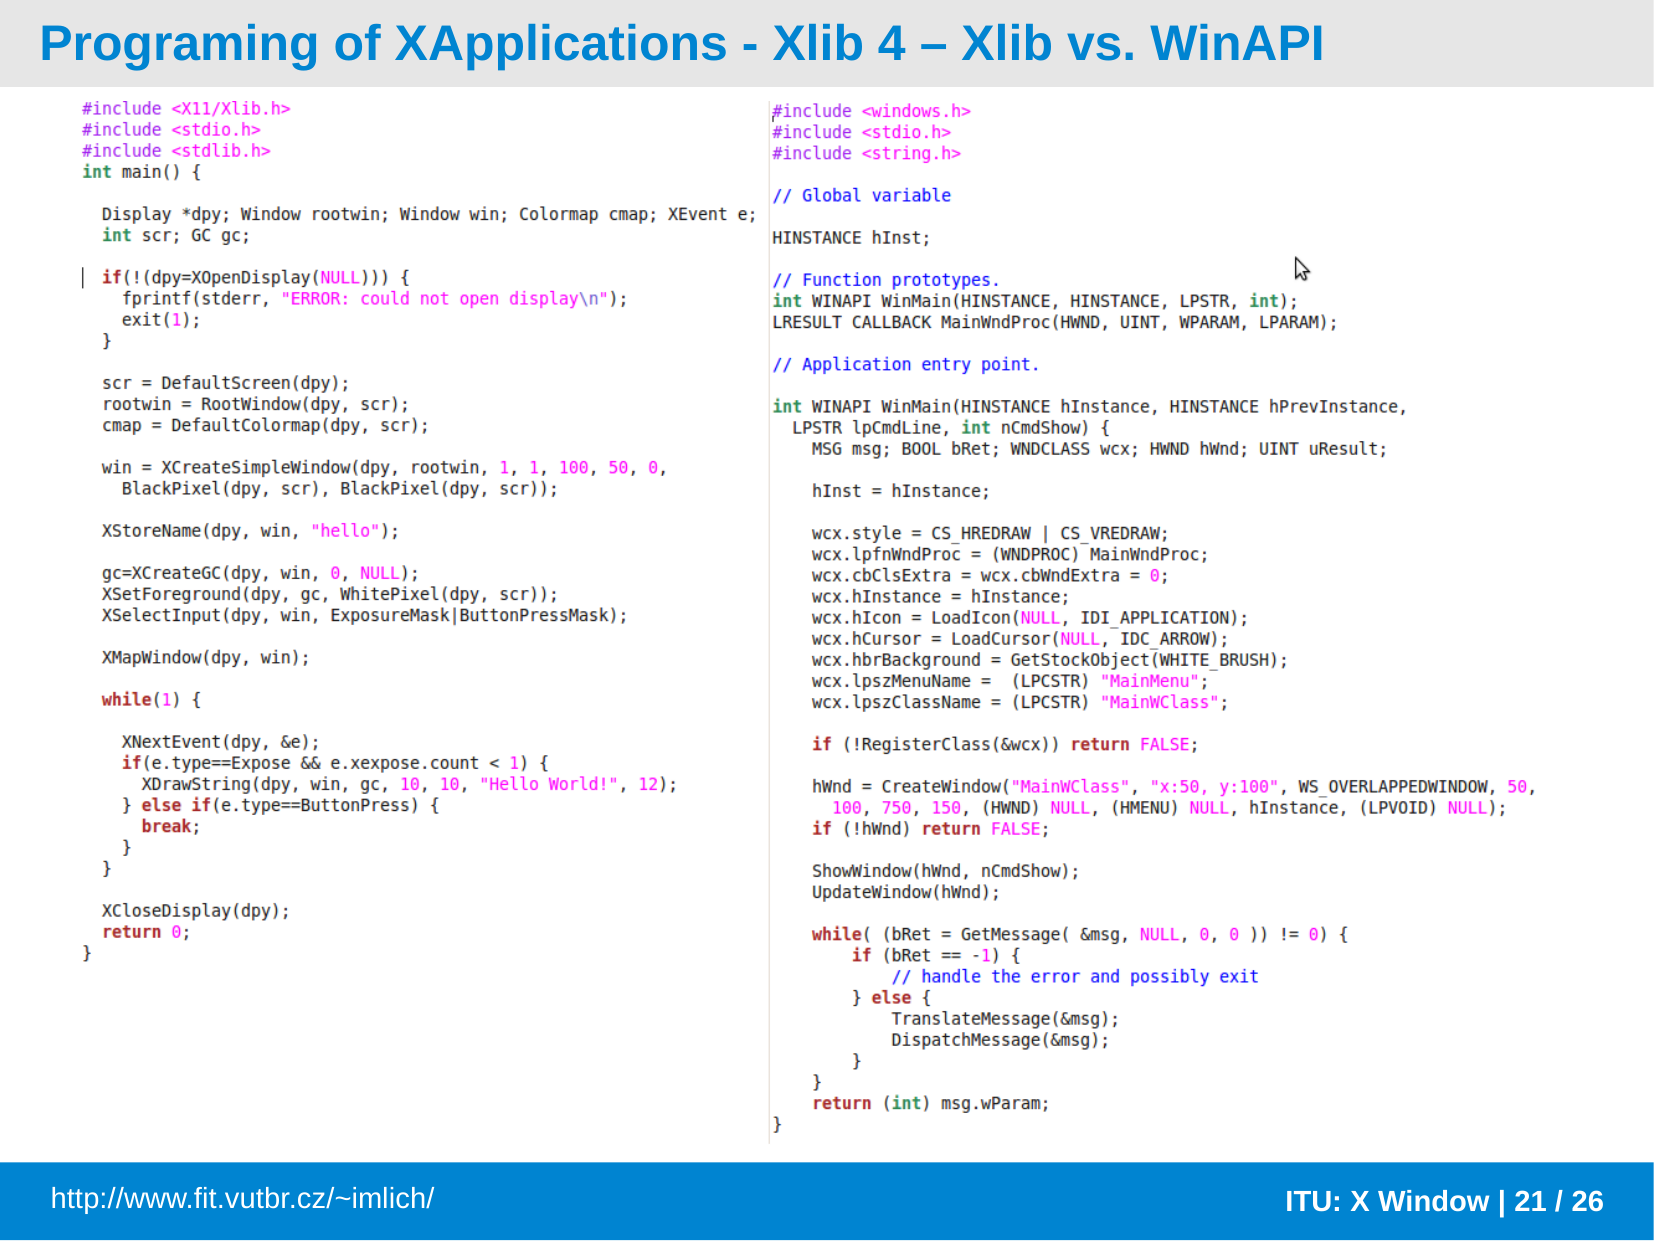

# Programing of XApplications - Xlib 4 – Xlib vs. WinAPI